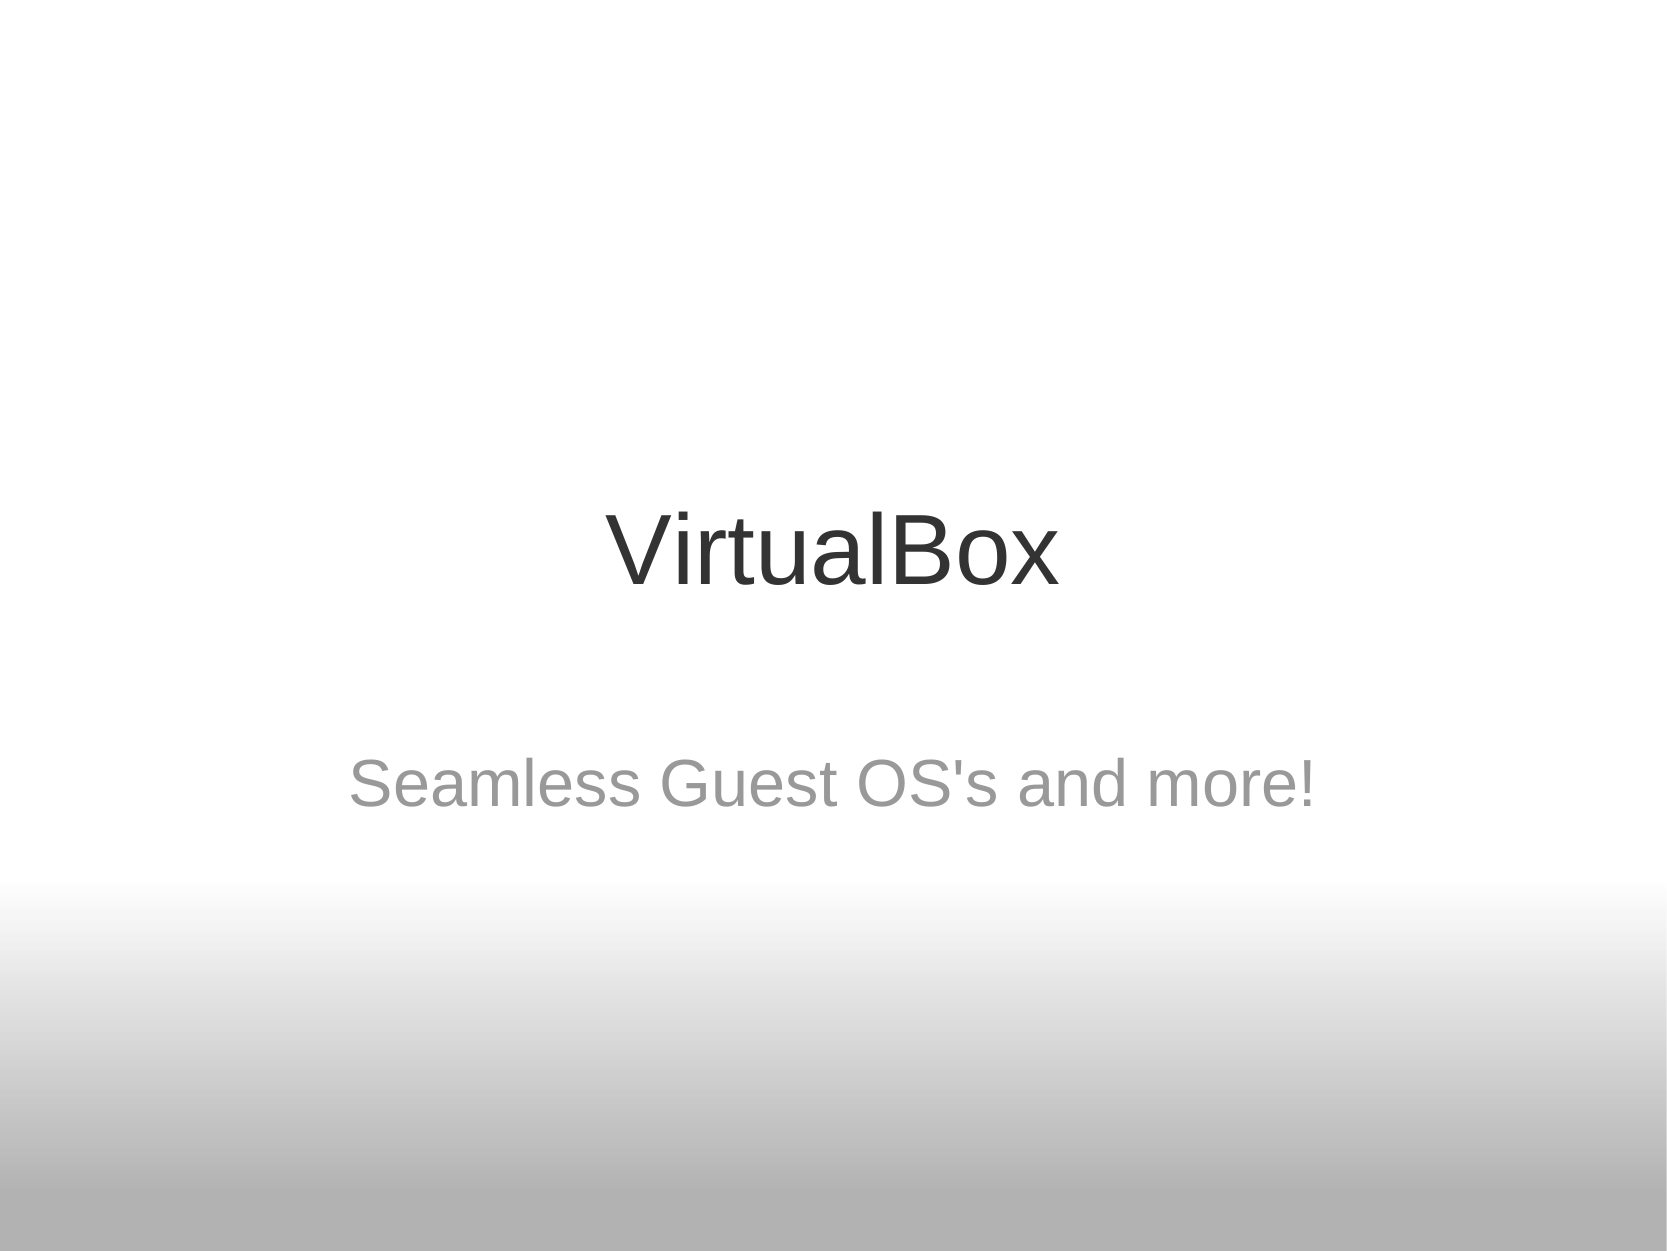

# VirtualBox
Seamless Guest OS's and more!